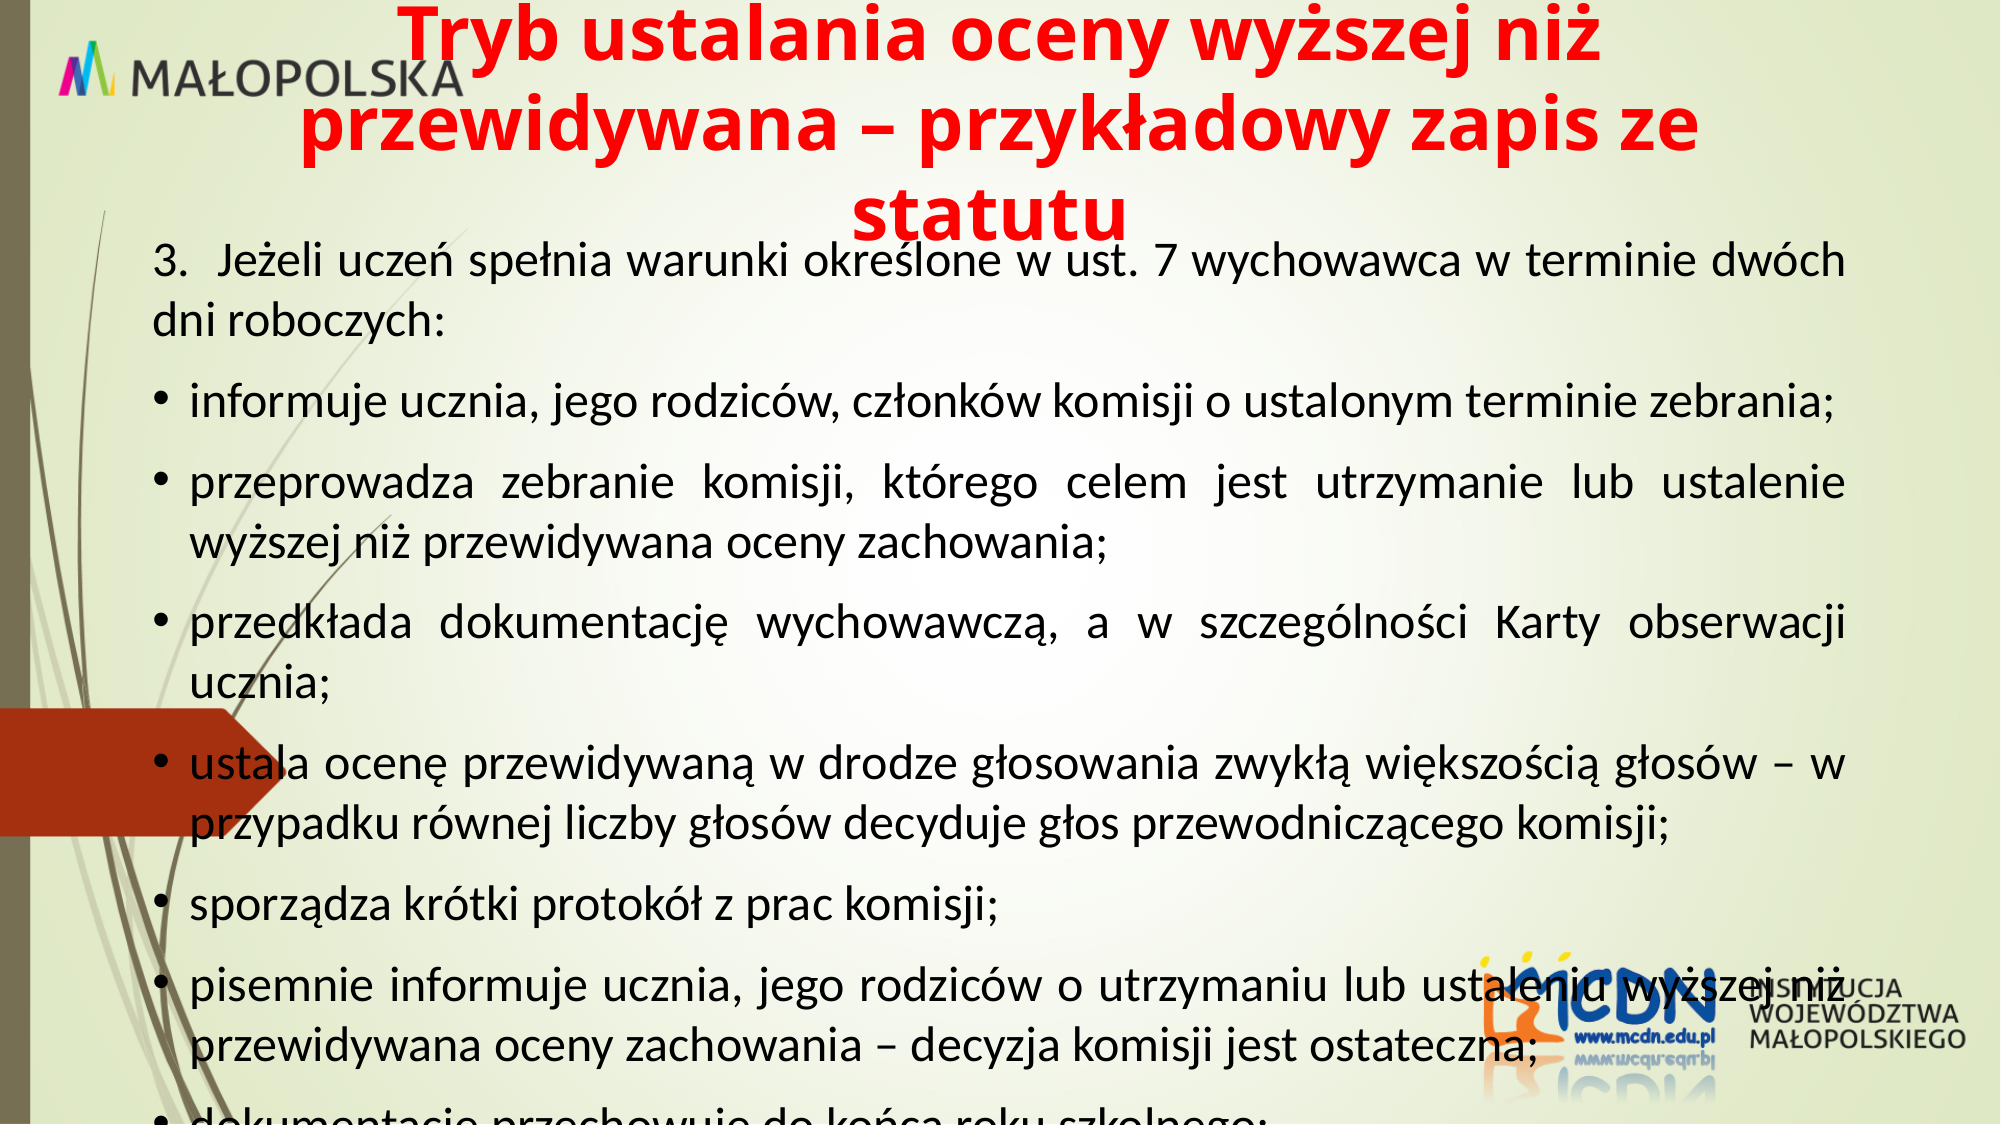

# Tryb ustalania oceny wyższej niż przewidywana – przykładowy zapis ze statutu
3. Jeżeli uczeń spełnia warunki określone w ust. 7 wychowawca w terminie dwóch dni roboczych:
informuje ucznia, jego rodziców, członków komisji o ustalonym terminie zebrania;
przeprowadza zebranie komisji, którego celem jest utrzymanie lub ustalenie wyższej niż przewidywana oceny zachowania;
przedkłada dokumentację wychowawczą, a w szczególności Karty obserwacji ucznia;
ustala ocenę przewidywaną w drodze głosowania zwykłą większością głosów – w przypadku równej liczby głosów decyduje głos przewodniczącego komisji;
sporządza krótki protokół z prac komisji;
pisemnie informuje ucznia, jego rodziców o utrzymaniu lub ustaleniu wyższej niż przewidywana oceny zachowania – decyzja komisji jest ostateczna;
dokumentacje przechowuje do końca roku szkolnego;